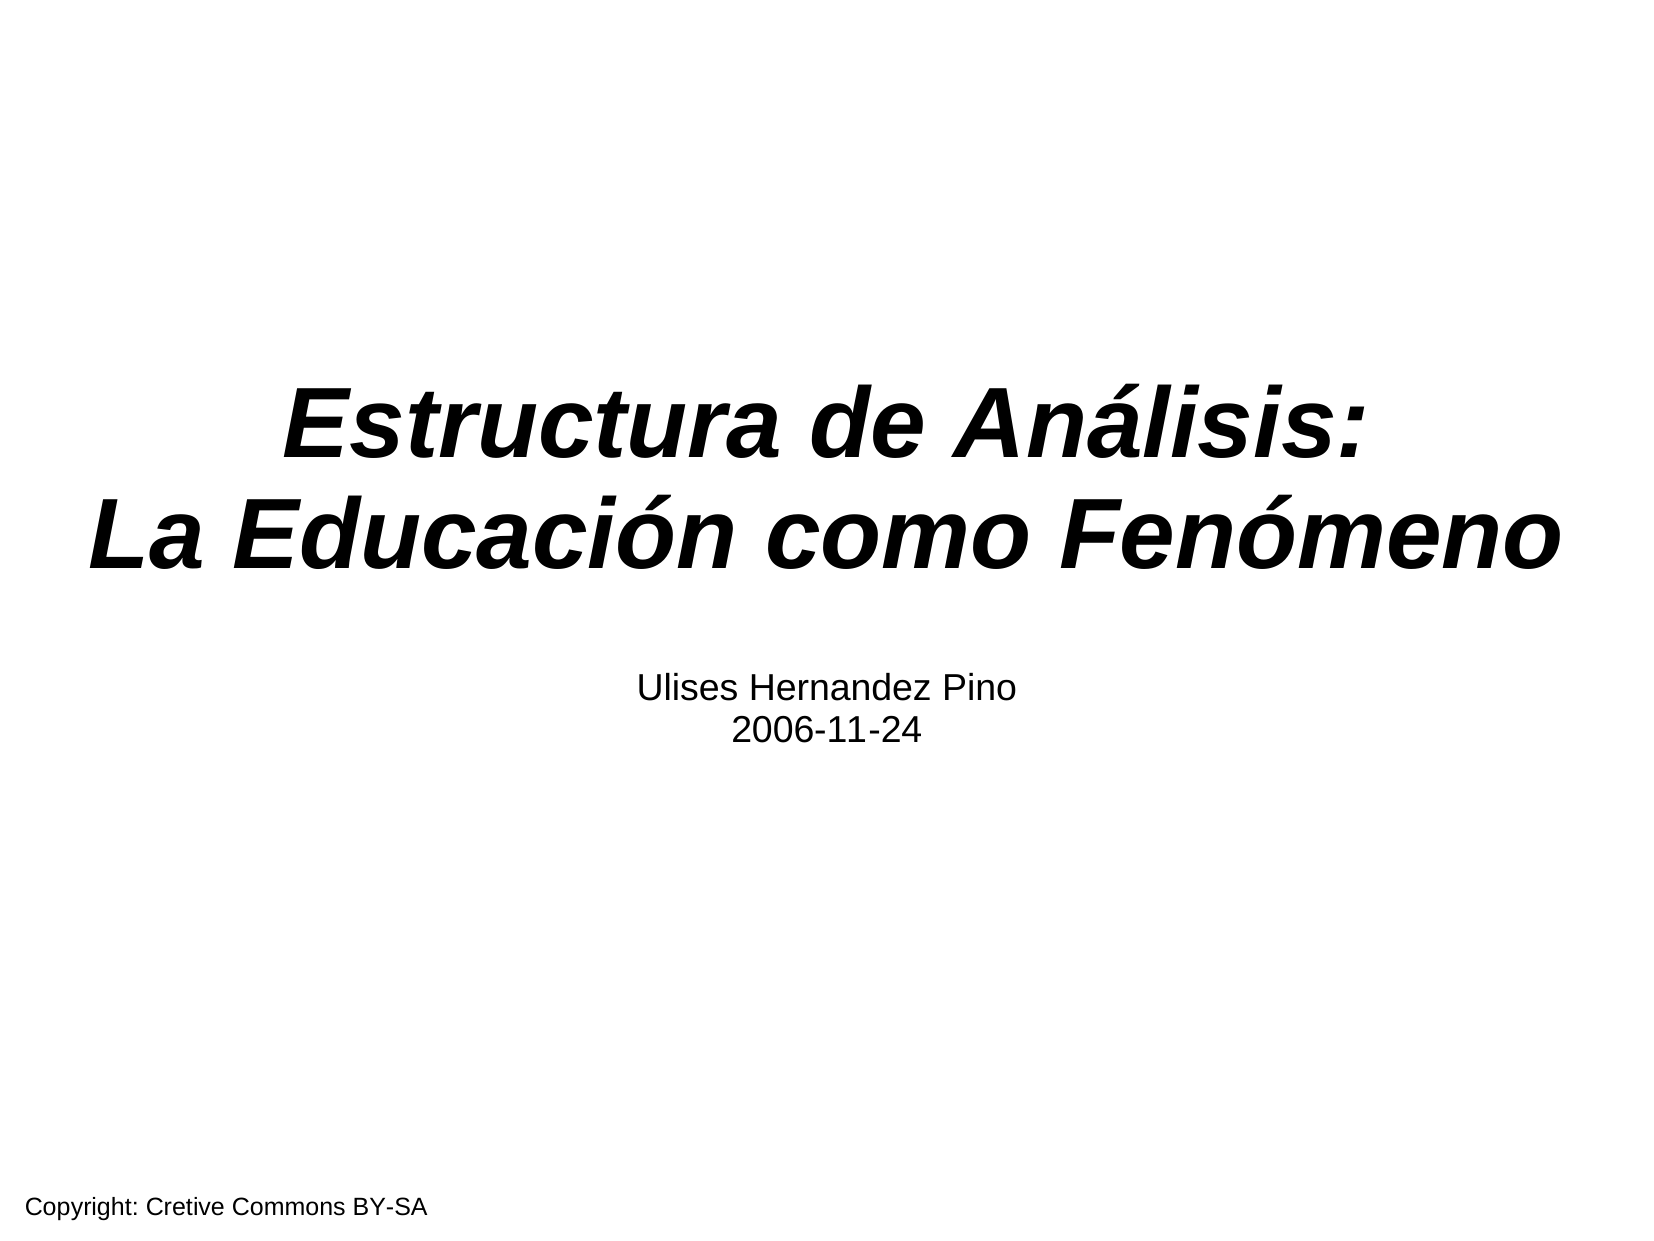

# Estructura de Análisis: La Educación como Fenómeno
Ulises Hernandez Pino
2006-11-24
Copyright: Cretive Commons BY-SA